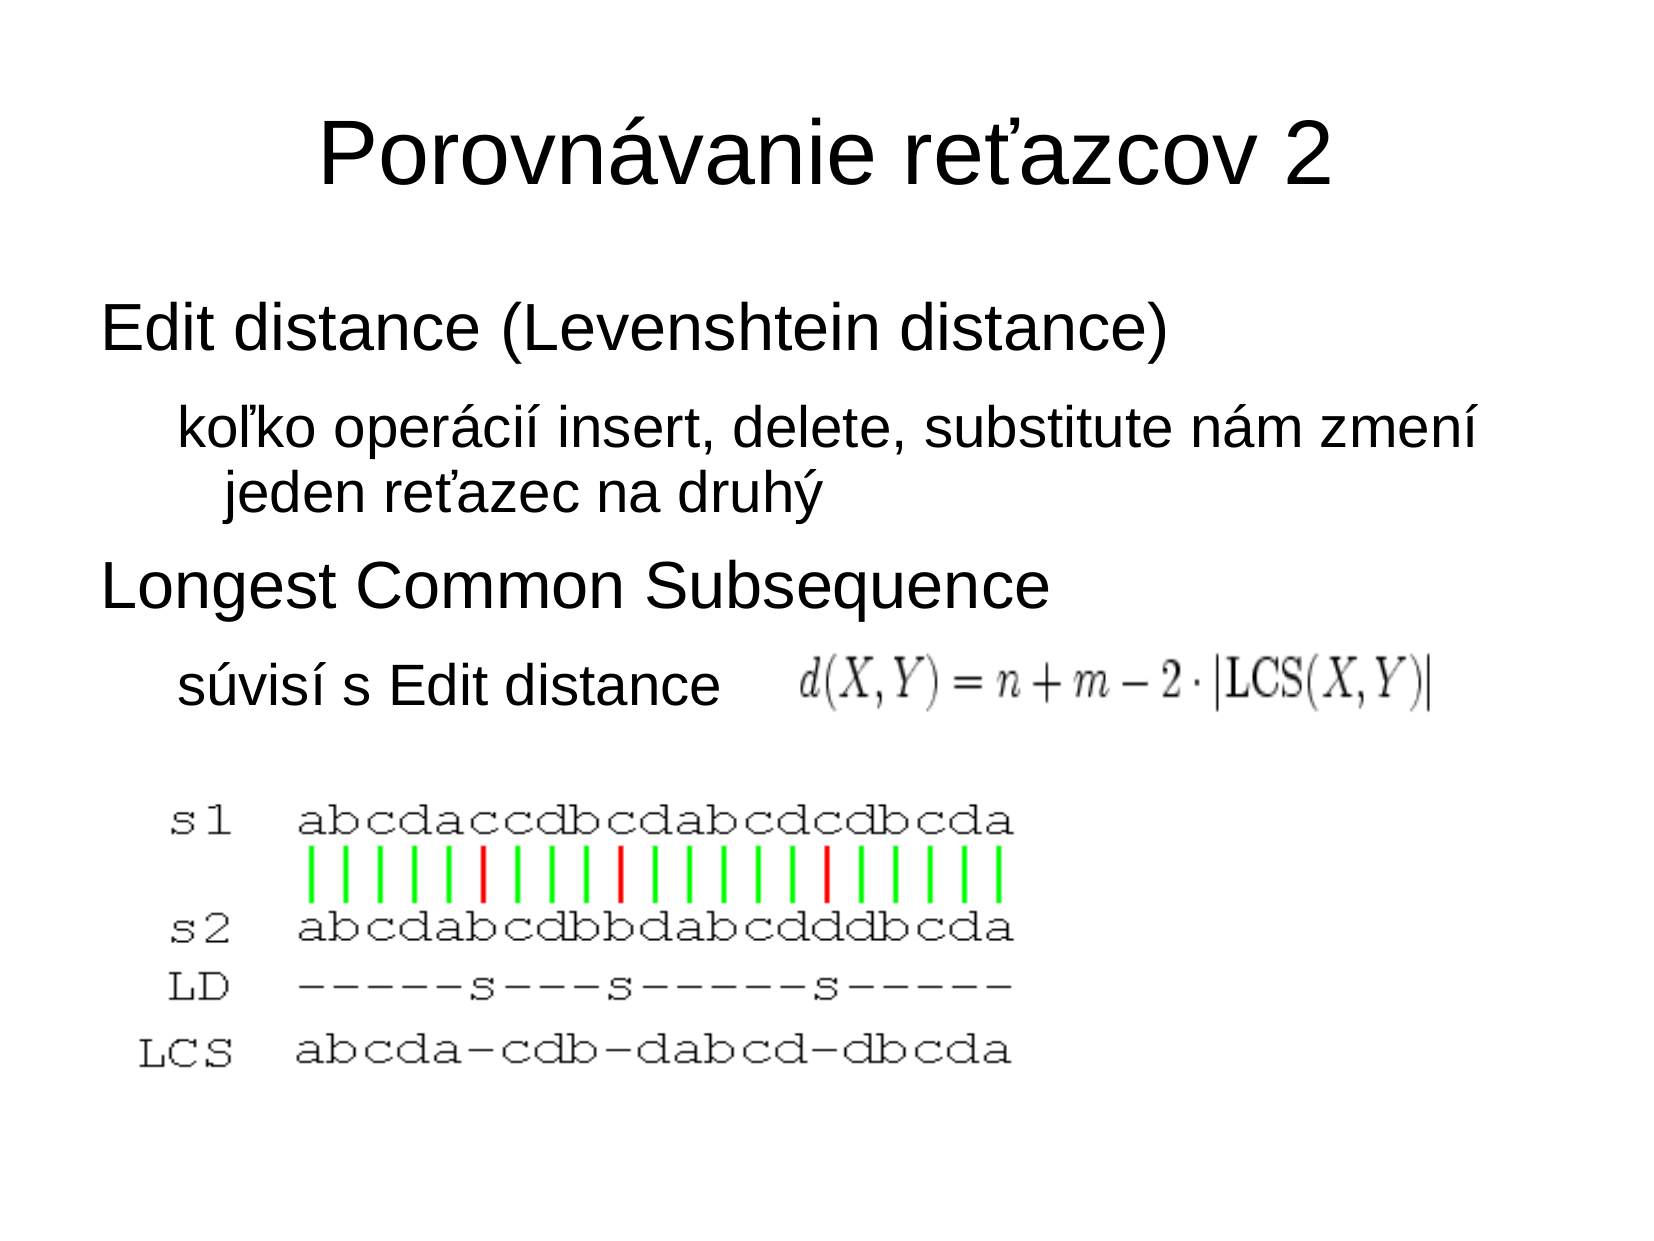

# Porovnávanie reťazcov 2
Edit distance (Levenshtein distance)
koľko operácií insert, delete, substitute nám zmení jeden reťazec na druhý
Longest Common Subsequence
súvisí s Edit distance